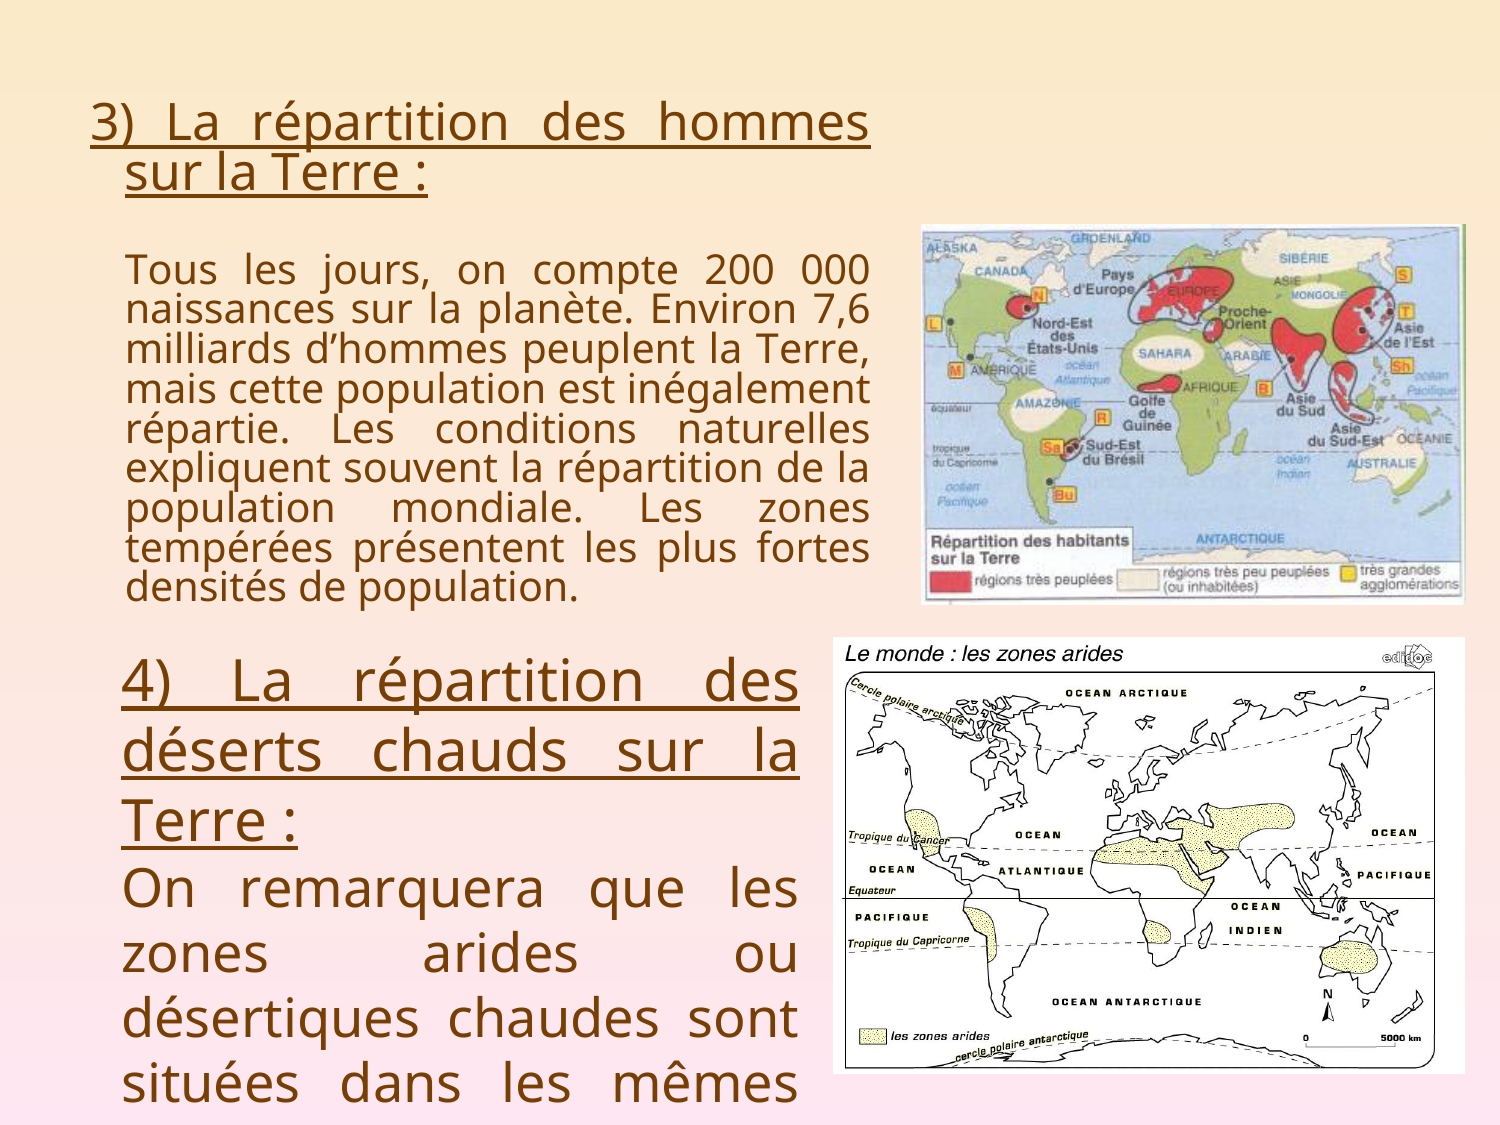

# 3) La répartition des hommes sur la Terre :
	Tous les jours, on compte 200 000 naissances sur la planète. Environ 7,6 milliards d’hommes peuplent la Terre, mais cette population est inégalement répartie. Les conditions naturelles expliquent souvent la répartition de la population mondiale. Les zones tempérées présentent les plus fortes densités de population.
4) La répartition des déserts chauds sur la Terre :
On remarquera que les zones arides ou désertiques chaudes sont situées dans les mêmes zones du monde.